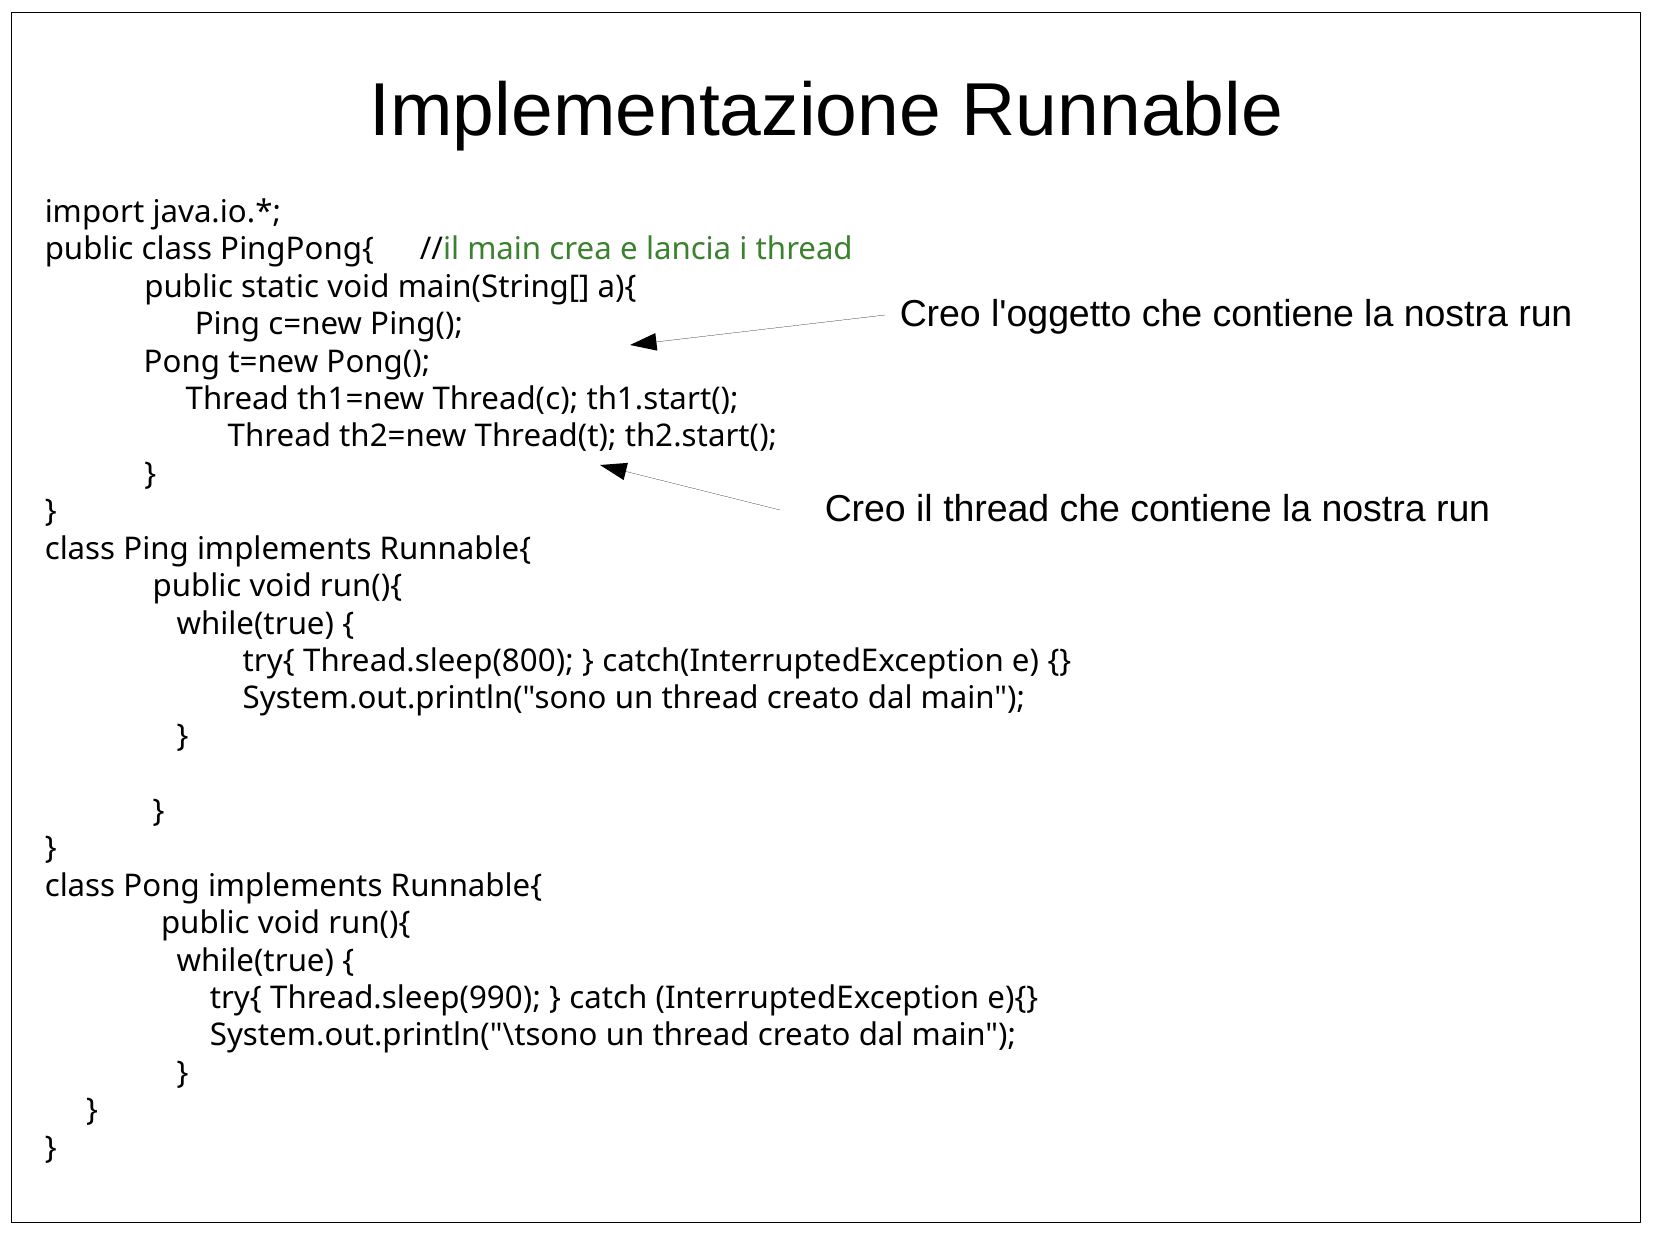

Implementazione Runnable
import java.io.*;
public class PingPong{	//il main crea e lancia i thread
	 public static void main(String[] a){
 	 	Ping c=new Ping();
 Pong t=new Pong();
 	 Thread th1=new Thread(c); th1.start();
		 Thread th2=new Thread(t); th2.start();
	 }
}
class Ping implements Runnable{
	 public void run(){
 while(true) {
 try{ Thread.sleep(800); } catch(InterruptedException e) {}
 System.out.println("sono un thread creato dal main");
 }
	 }
}
class Pong implements Runnable{
	 public void run(){
 while(true) {
 try{ Thread.sleep(990); } catch (InterruptedException e){}
 System.out.println("\tsono un thread creato dal main");
 }
 }
}
Creo l'oggetto che contiene la nostra run
Creo il thread che contiene la nostra run